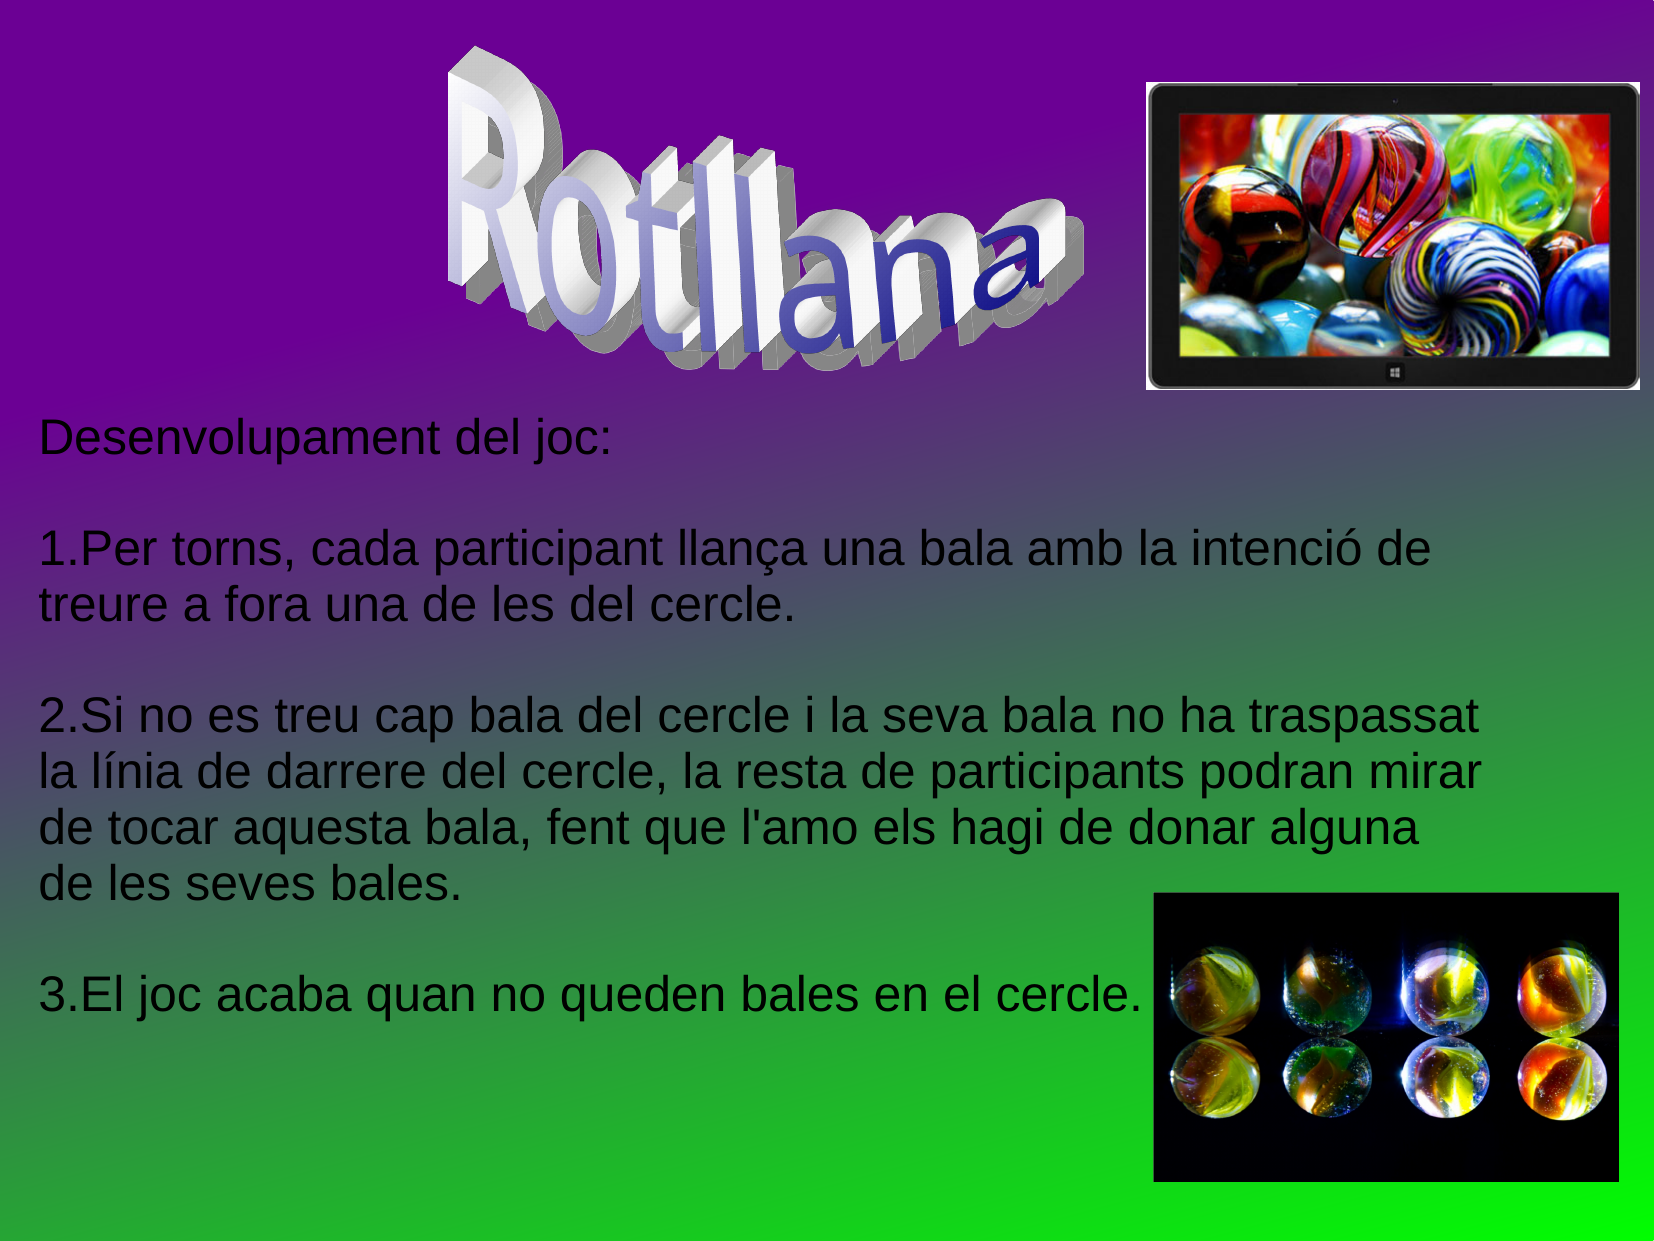

Rotllana
Desenvolupament del joc:
1.Per torns, cada participant llança una bala amb la intenció de treure a fora una de les del cercle.
2.Si no es treu cap bala del cercle i la seva bala no ha traspassat la línia de darrere del cercle, la resta de participants podran mirar de tocar aquesta bala, fent que l'amo els hagi de donar alguna de les seves bales.
3.El joc acaba quan no queden bales en el cercle.